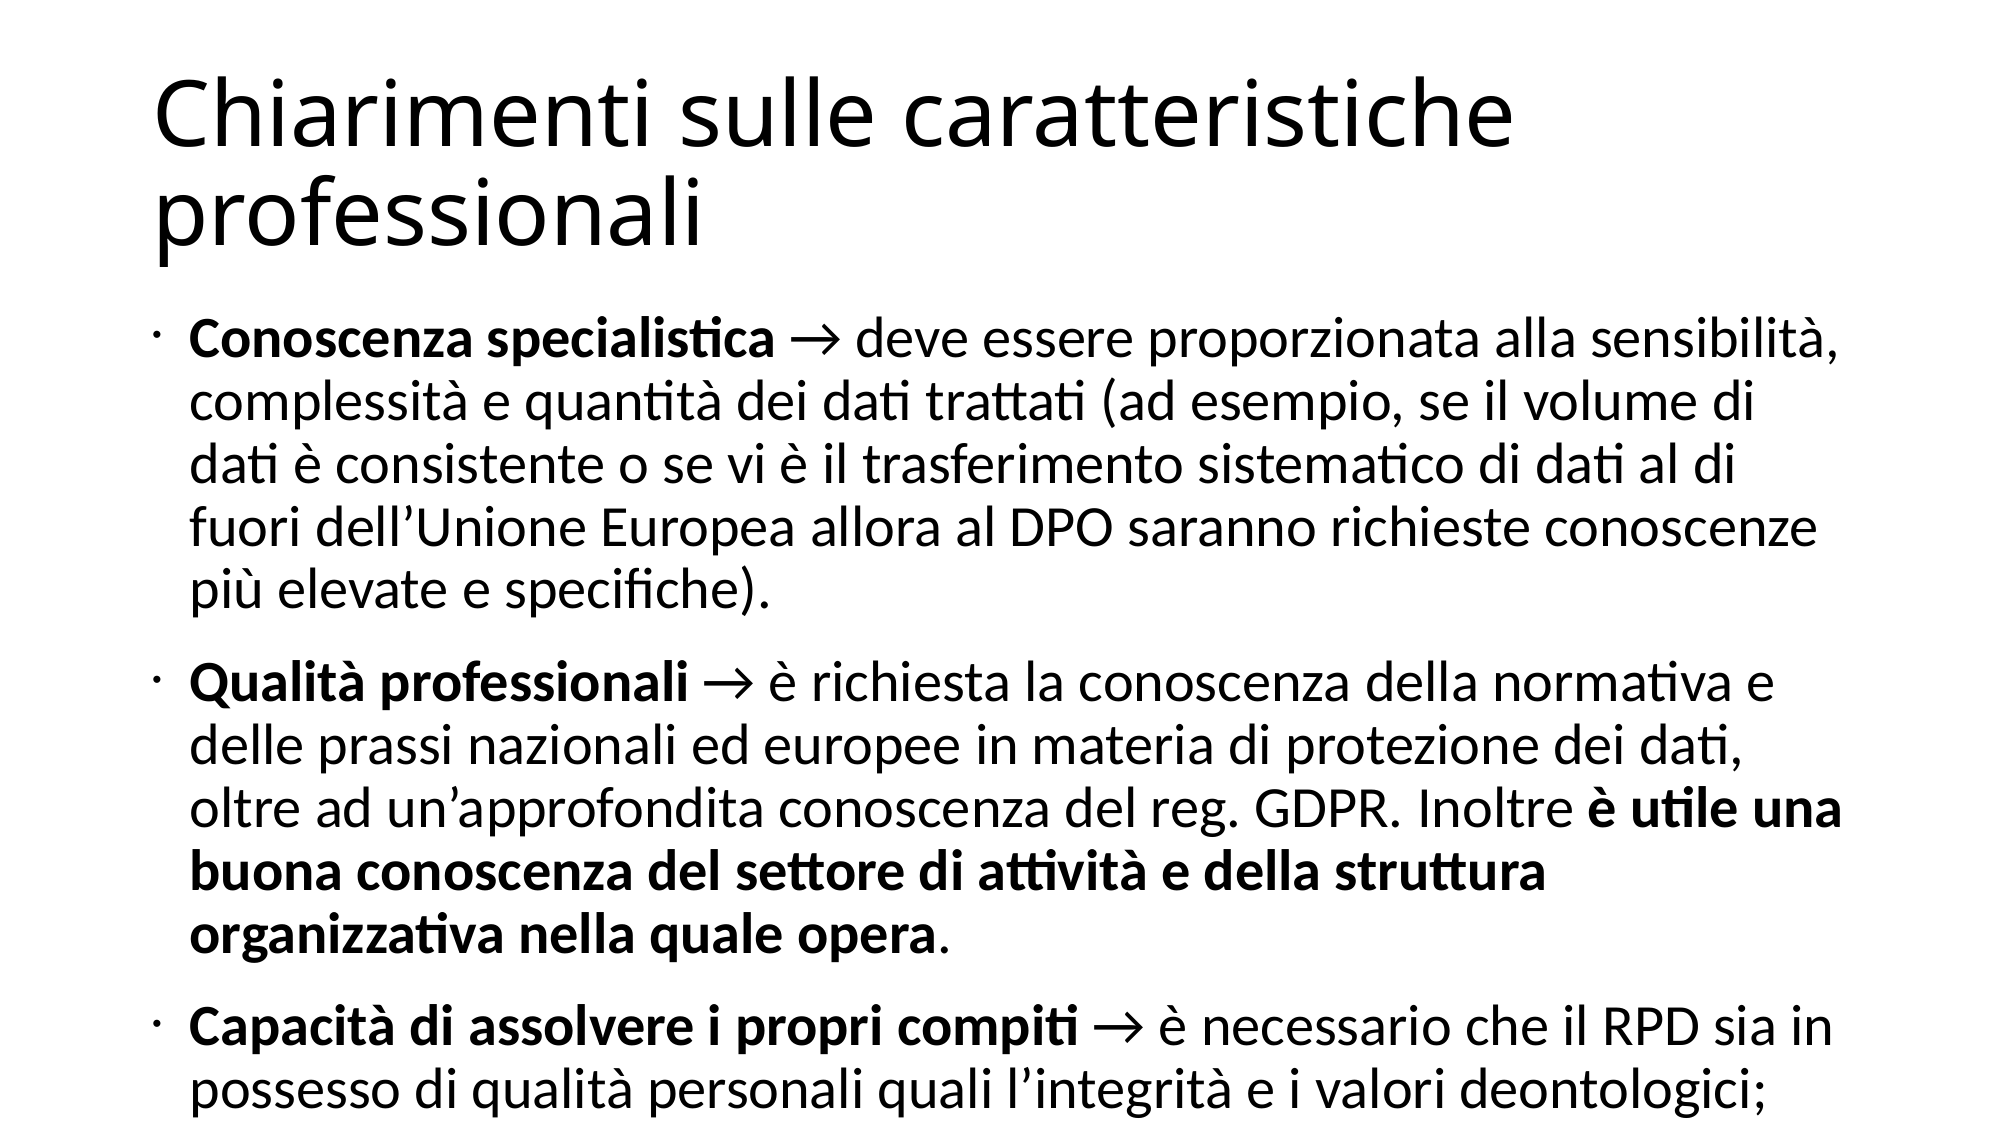

# Chiarimenti sulle caratteristiche professionali
Conoscenza specialistica → deve essere proporzionata alla sensibilità, complessità e quantità dei dati trattati (ad esempio, se il volume di dati è consistente o se vi è il trasferimento sistematico di dati al di fuori dell’Unione Europea allora al DPO saranno richieste conoscenze più elevate e specifiche).
Qualità professionali → è richiesta la conoscenza della normativa e delle prassi nazionali ed europee in materia di protezione dei dati, oltre ad un’approfondita conoscenza del reg. GDPR. Inoltre è utile una buona conoscenza del settore di attività e della struttura organizzativa nella quale opera.
Capacità di assolvere i propri compiti → è necessario che il RPD sia in possesso di qualità personali quali l’integrità e i valori deontologici; deve anteporre sempre l’osservanza delle disposizioni del reg. GDPR. Deve, inoltre, promuovere la cultura della protezione dei dati e l’applicazione dei principi fondamentali.